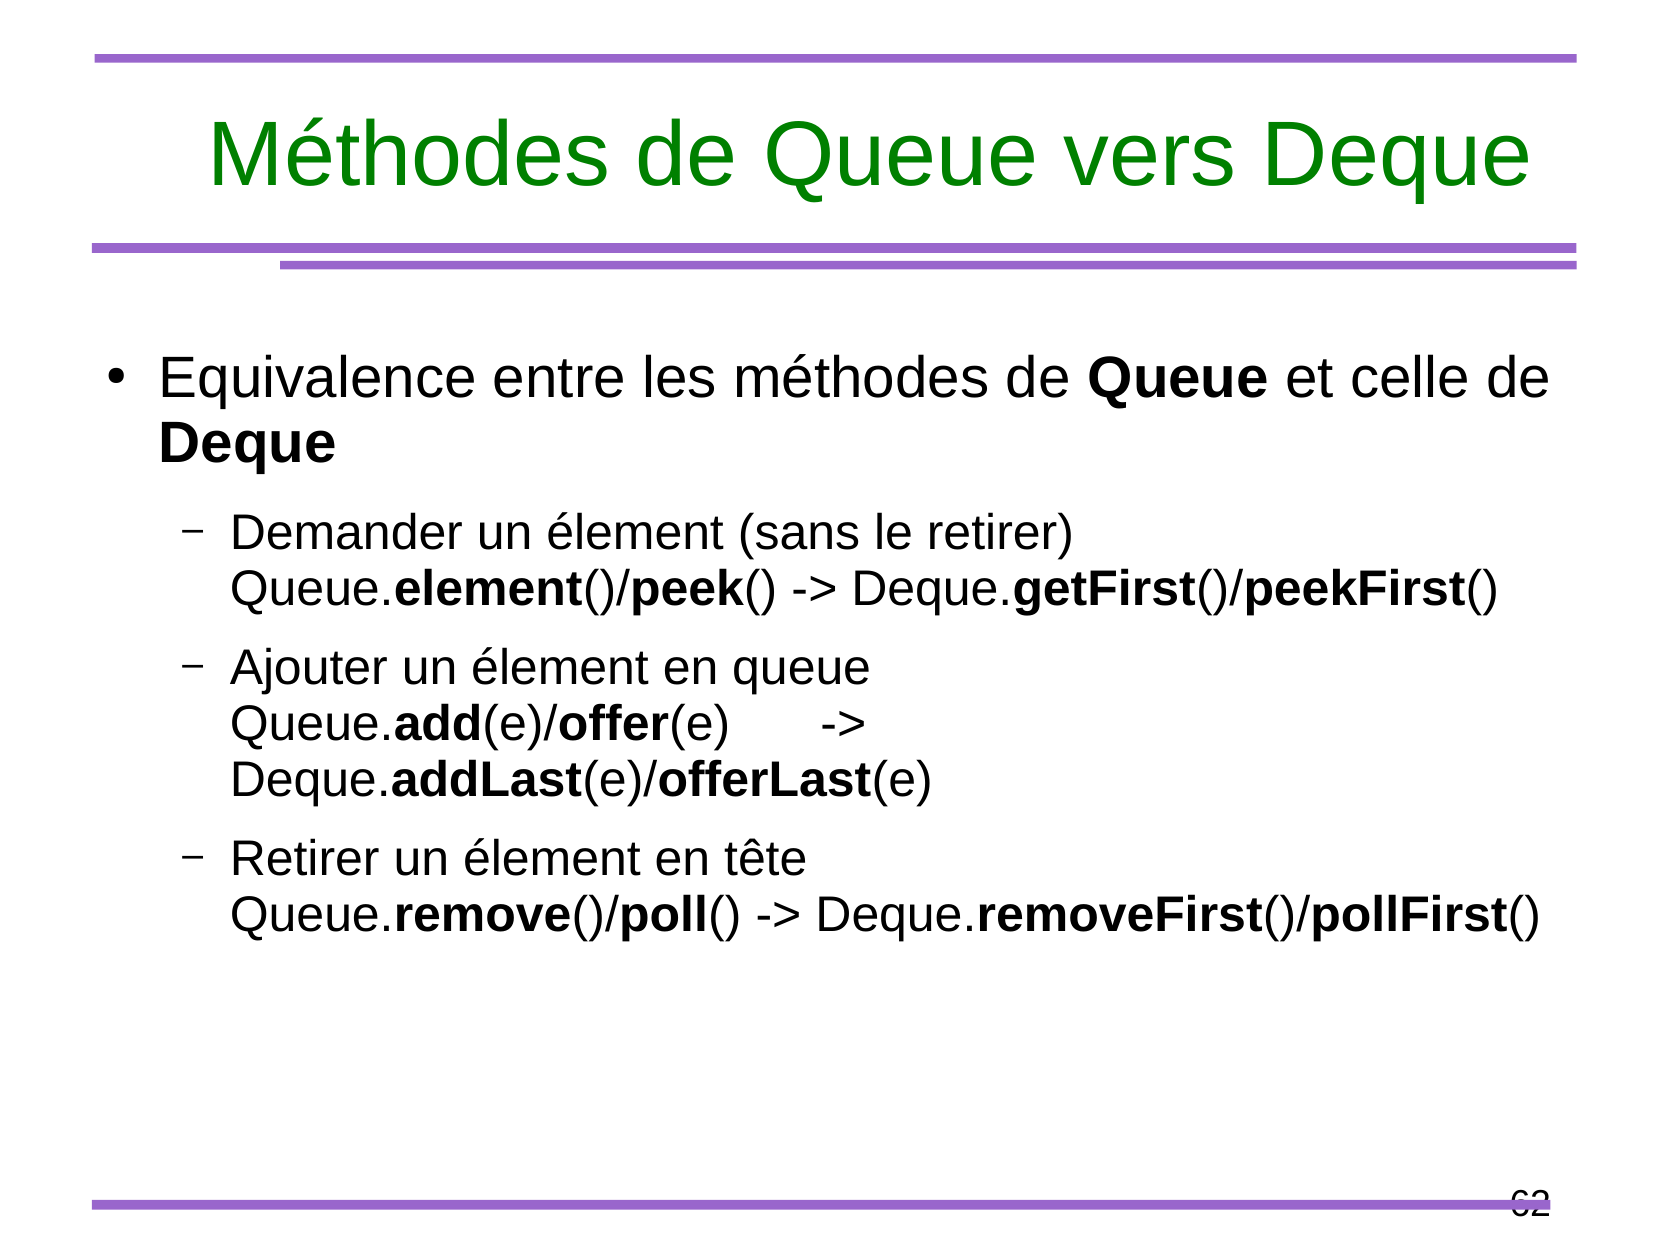

# Méthodes de Queue vers Deque
Equivalence entre les méthodes de Queue et celle de Deque
Demander un élement (sans le retirer)
Queue.element()/peek() -> Deque.getFirst()/peekFirst()
Ajouter un élement en queue
Queue.add(e)/offer(e) 	-> Deque.addLast(e)/offerLast(e)
Retirer un élement en tête
Queue.remove()/poll() -> Deque.removeFirst()/pollFirst()